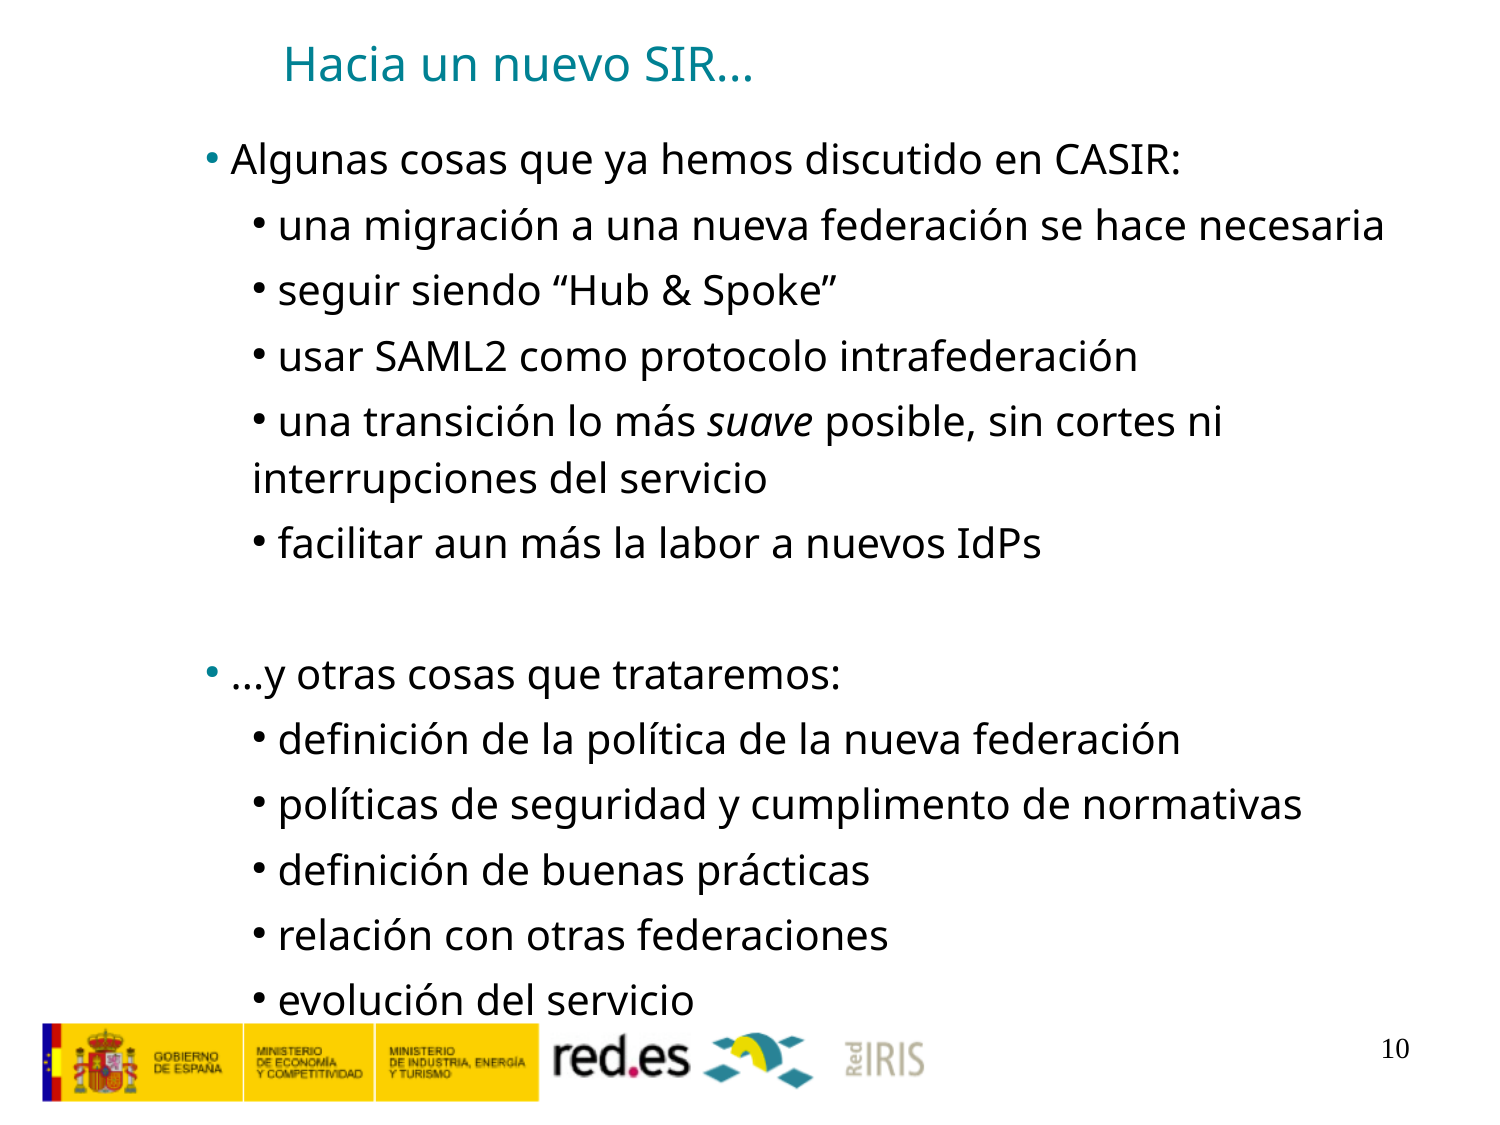

Hacia un nuevo SIR...
# Algunas cosas que ya hemos discutido en CASIR:
 una migración a una nueva federación se hace necesaria
 seguir siendo “Hub & Spoke”
 usar SAML2 como protocolo intrafederación
 una transición lo más suave posible, sin cortes ni interrupciones del servicio
 facilitar aun más la labor a nuevos IdPs
 ...y otras cosas que trataremos:
 definición de la política de la nueva federación
 políticas de seguridad y cumplimento de normativas
 definición de buenas prácticas
 relación con otras federaciones
 evolución del servicio
10